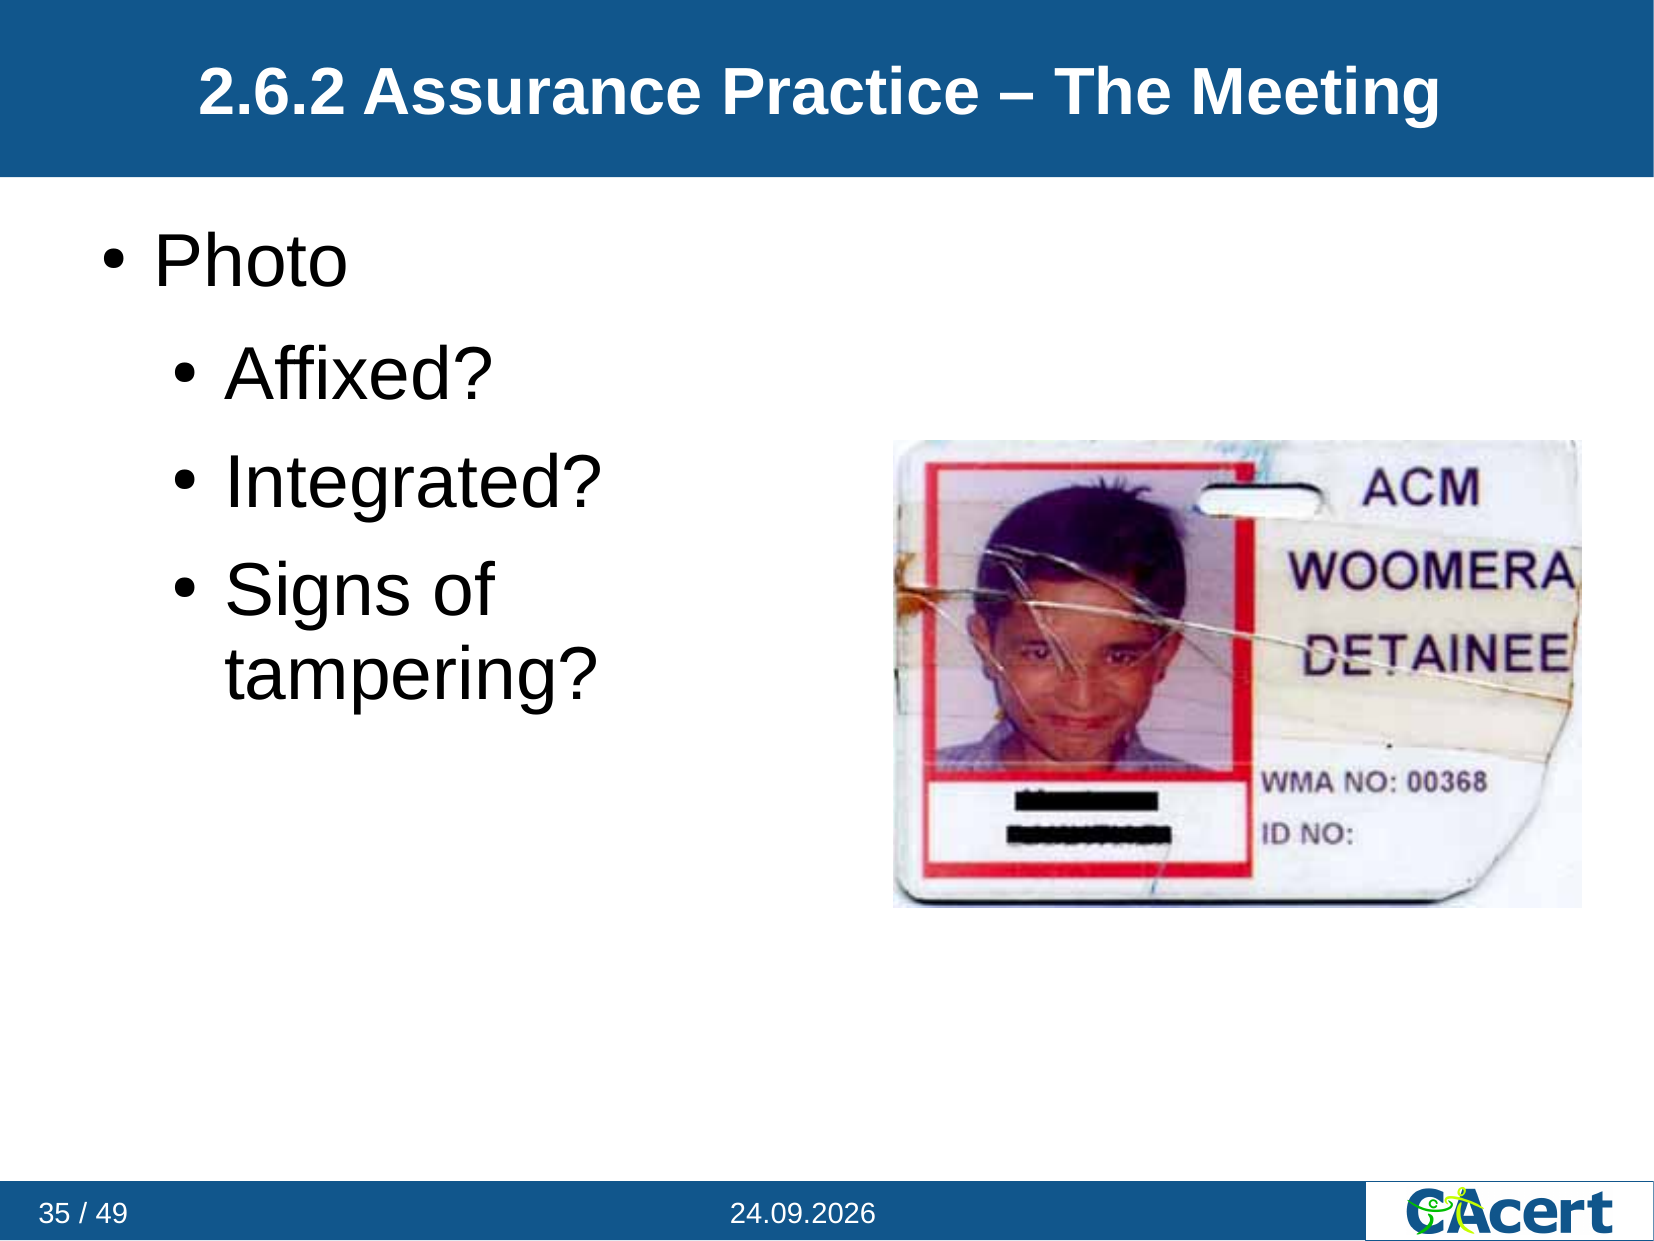

# 2.6.2 Assurance Practice – The Meeting
Photo
Affixed?
Integrated?
Signs of
tampering?